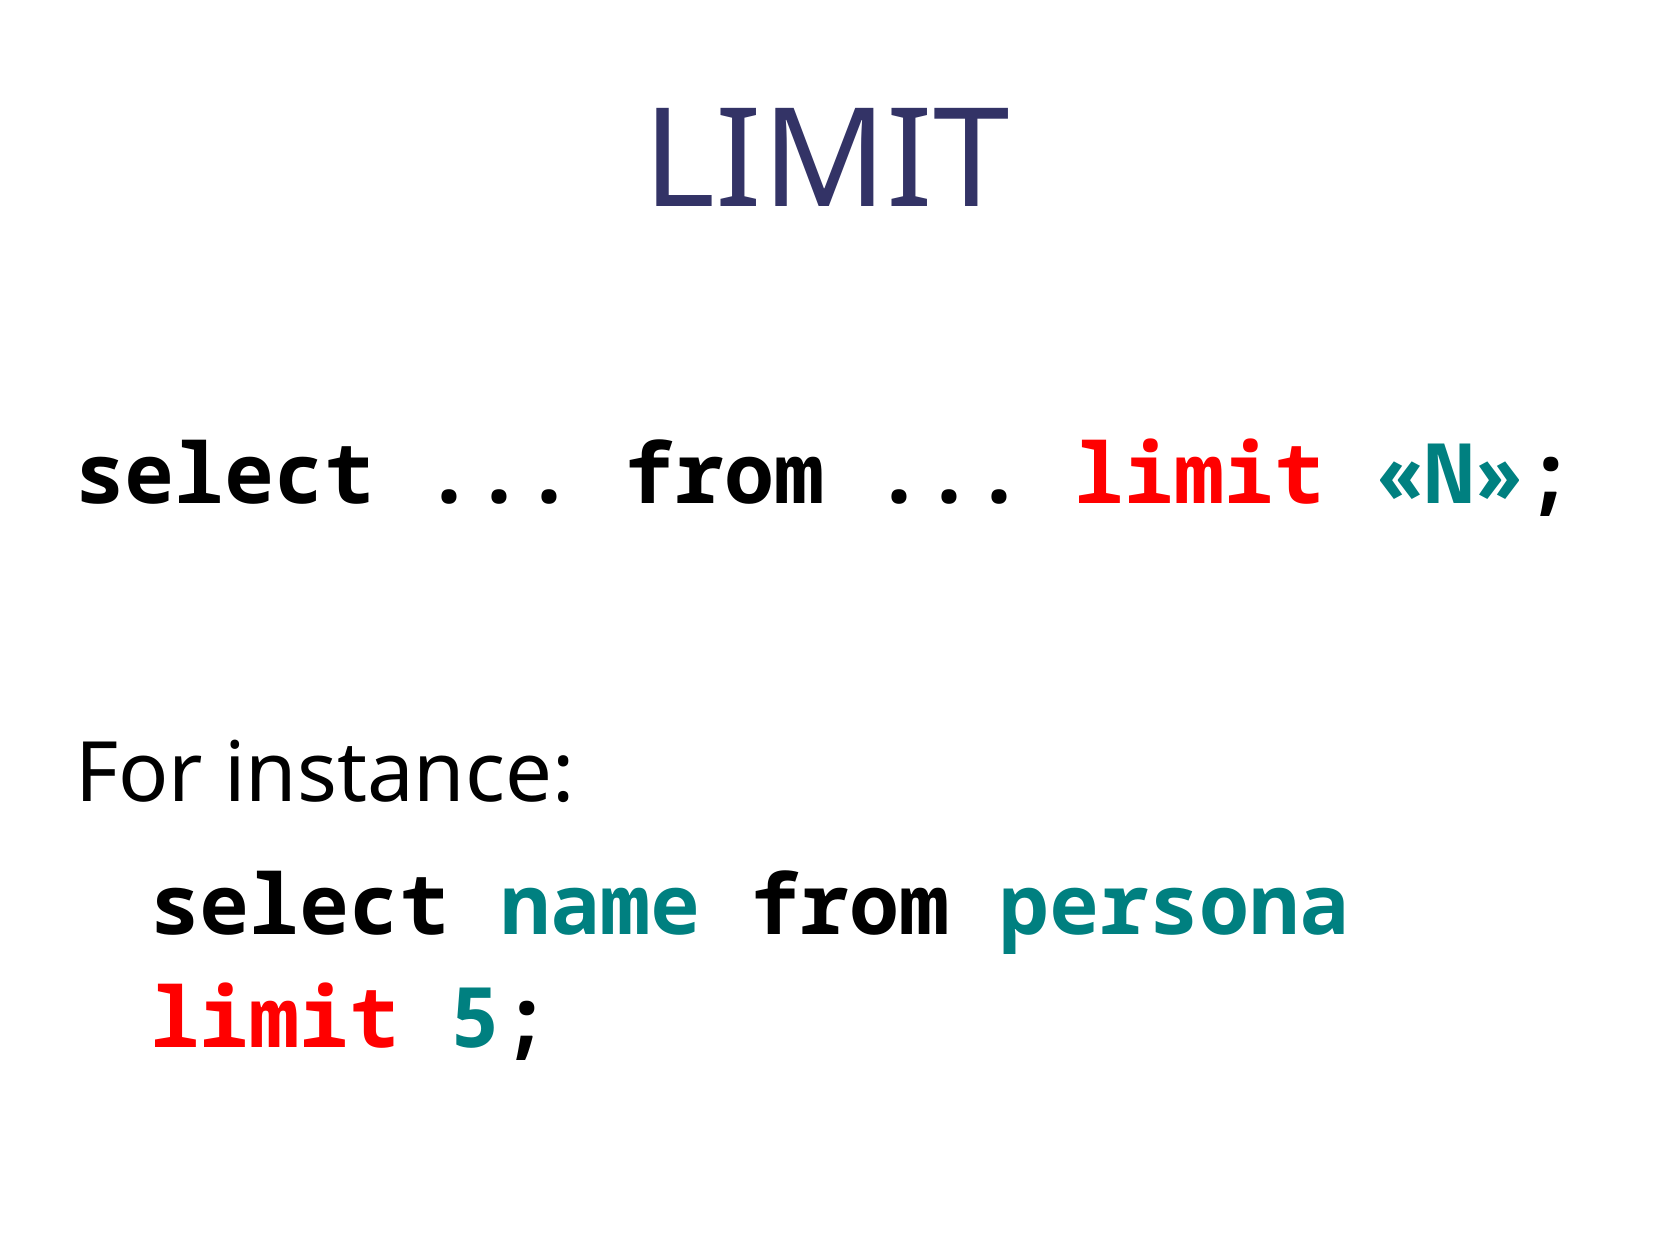

# LIMIT
select ... from ... limit «N»;
For instance:
select name from persona
limit 5;